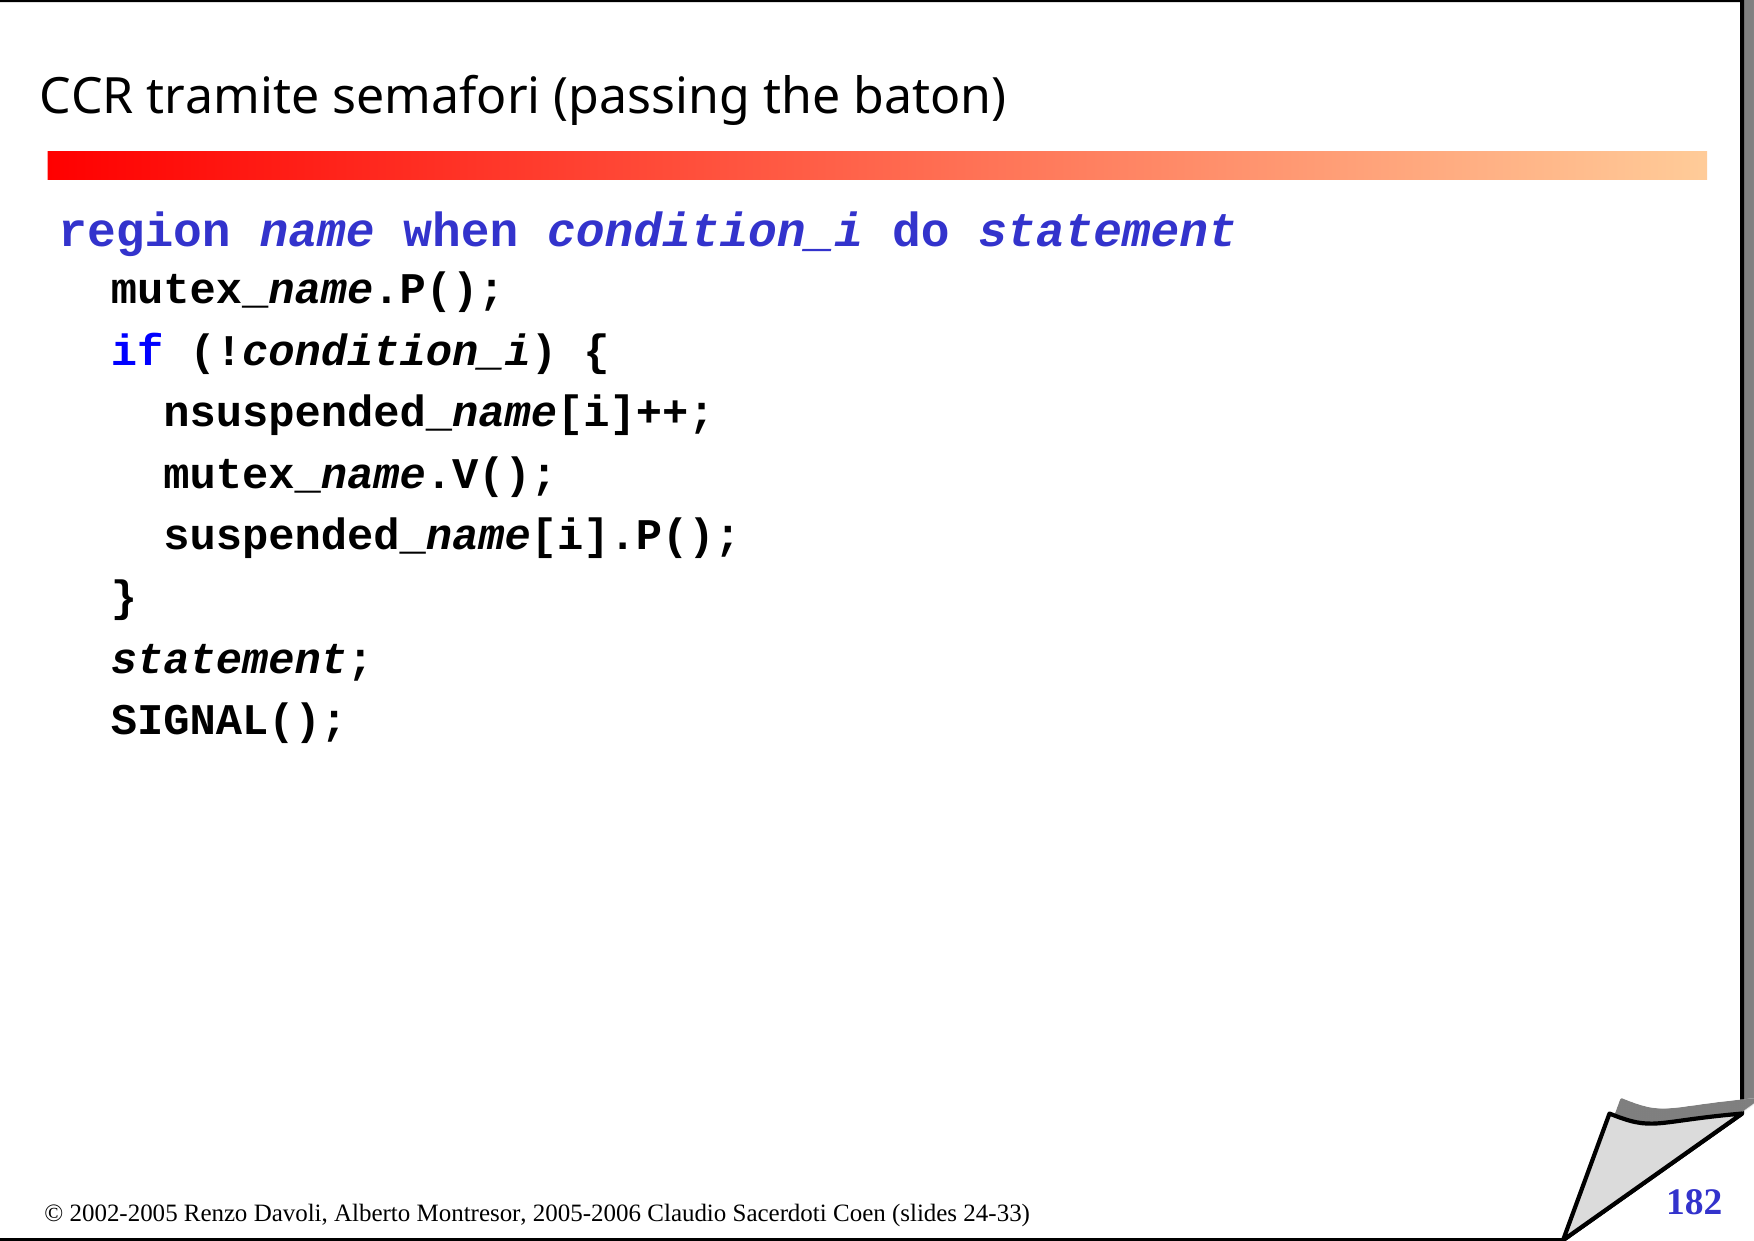

# CCR tramite semafori (passing the baton)
region name when condition_i do statement
 mutex_name.P();
 if (!condition_i) {
 nsuspended_name[i]++;
 mutex_name.V();
 suspended_name[i].P();
 }
 statement;
 SIGNAL();